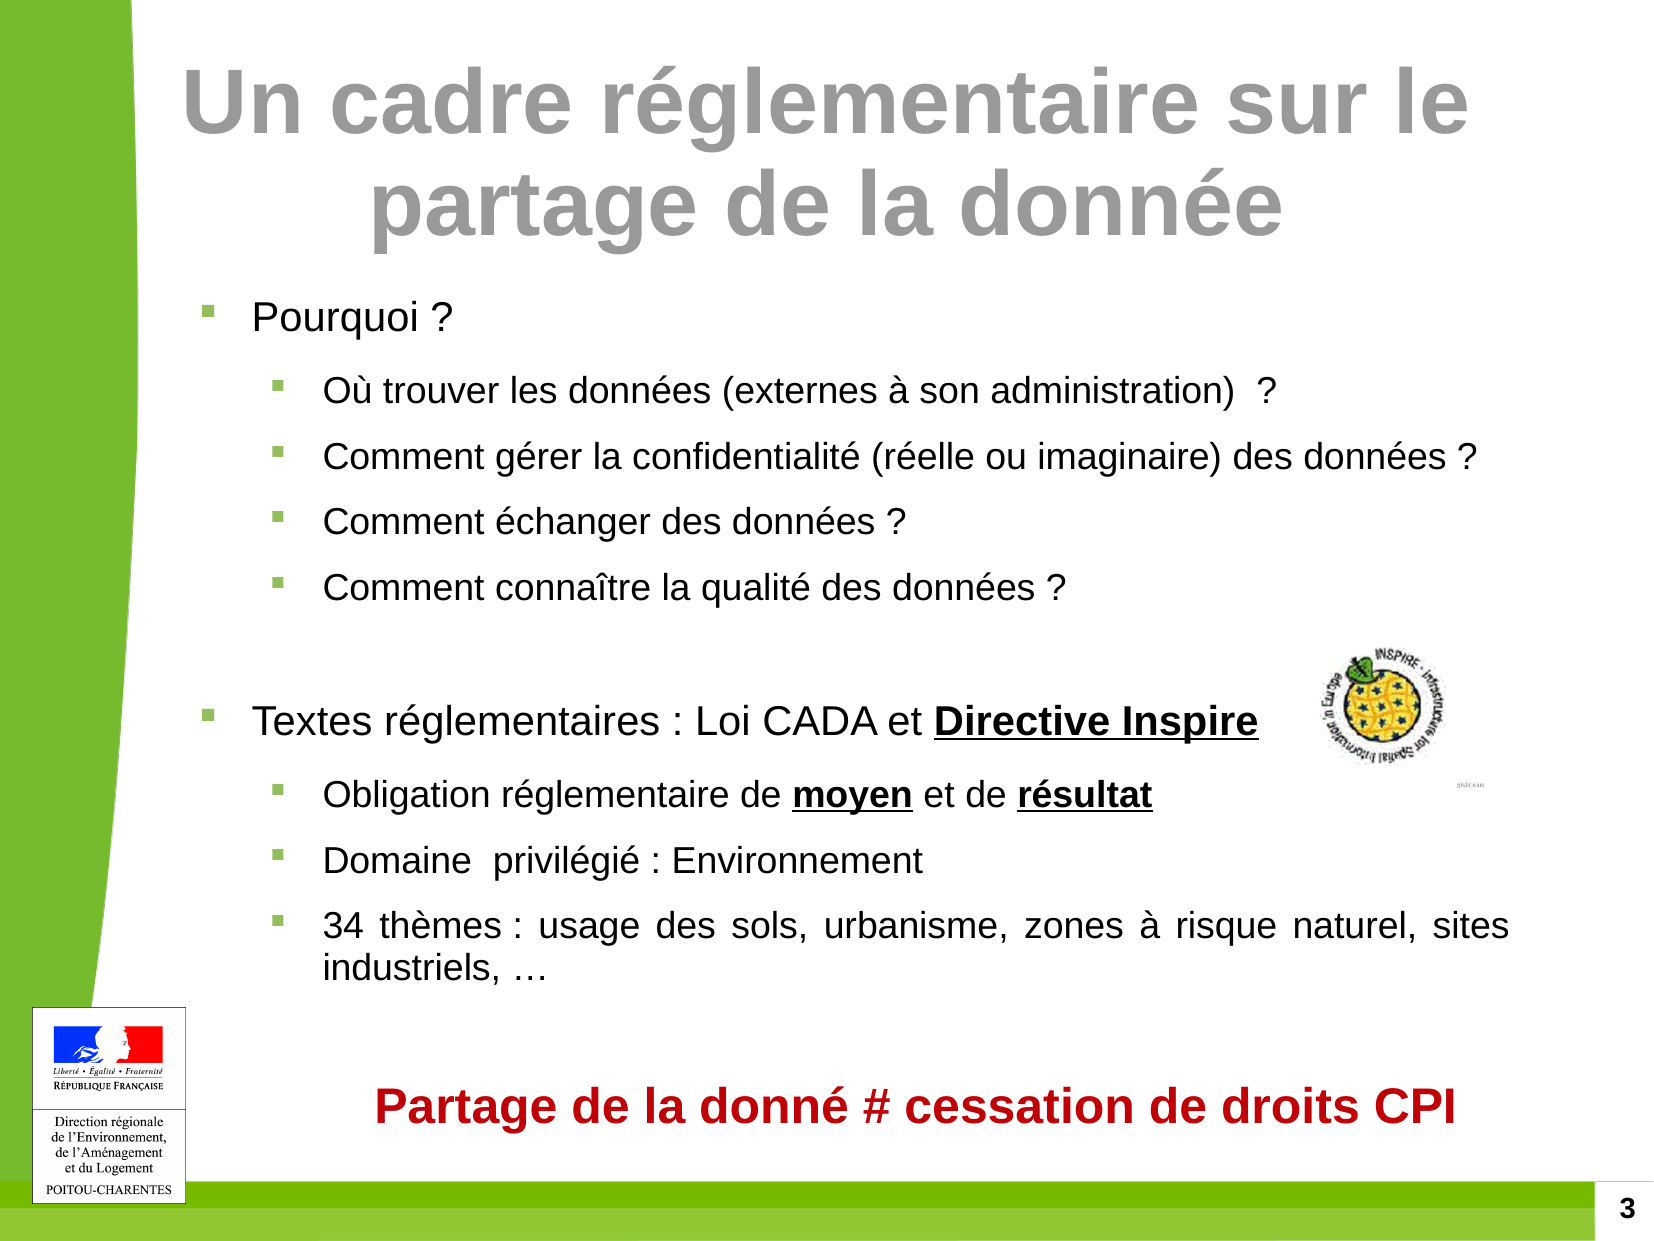

# Un cadre réglementaire sur le partage de la donnée
Pourquoi ?
Où trouver les données (externes à son administration)  ?
Comment gérer la confidentialité (réelle ou imaginaire) des données ?
Comment échanger des données ?
Comment connaître la qualité des données ?
Textes réglementaires : Loi CADA et Directive Inspire
Obligation réglementaire de moyen et de résultat
Domaine privilégié : Environnement
34 thèmes : usage des sols, urbanisme, zones à risque naturel, sites industriels, …
Partage de la donné # cessation de droits CPI